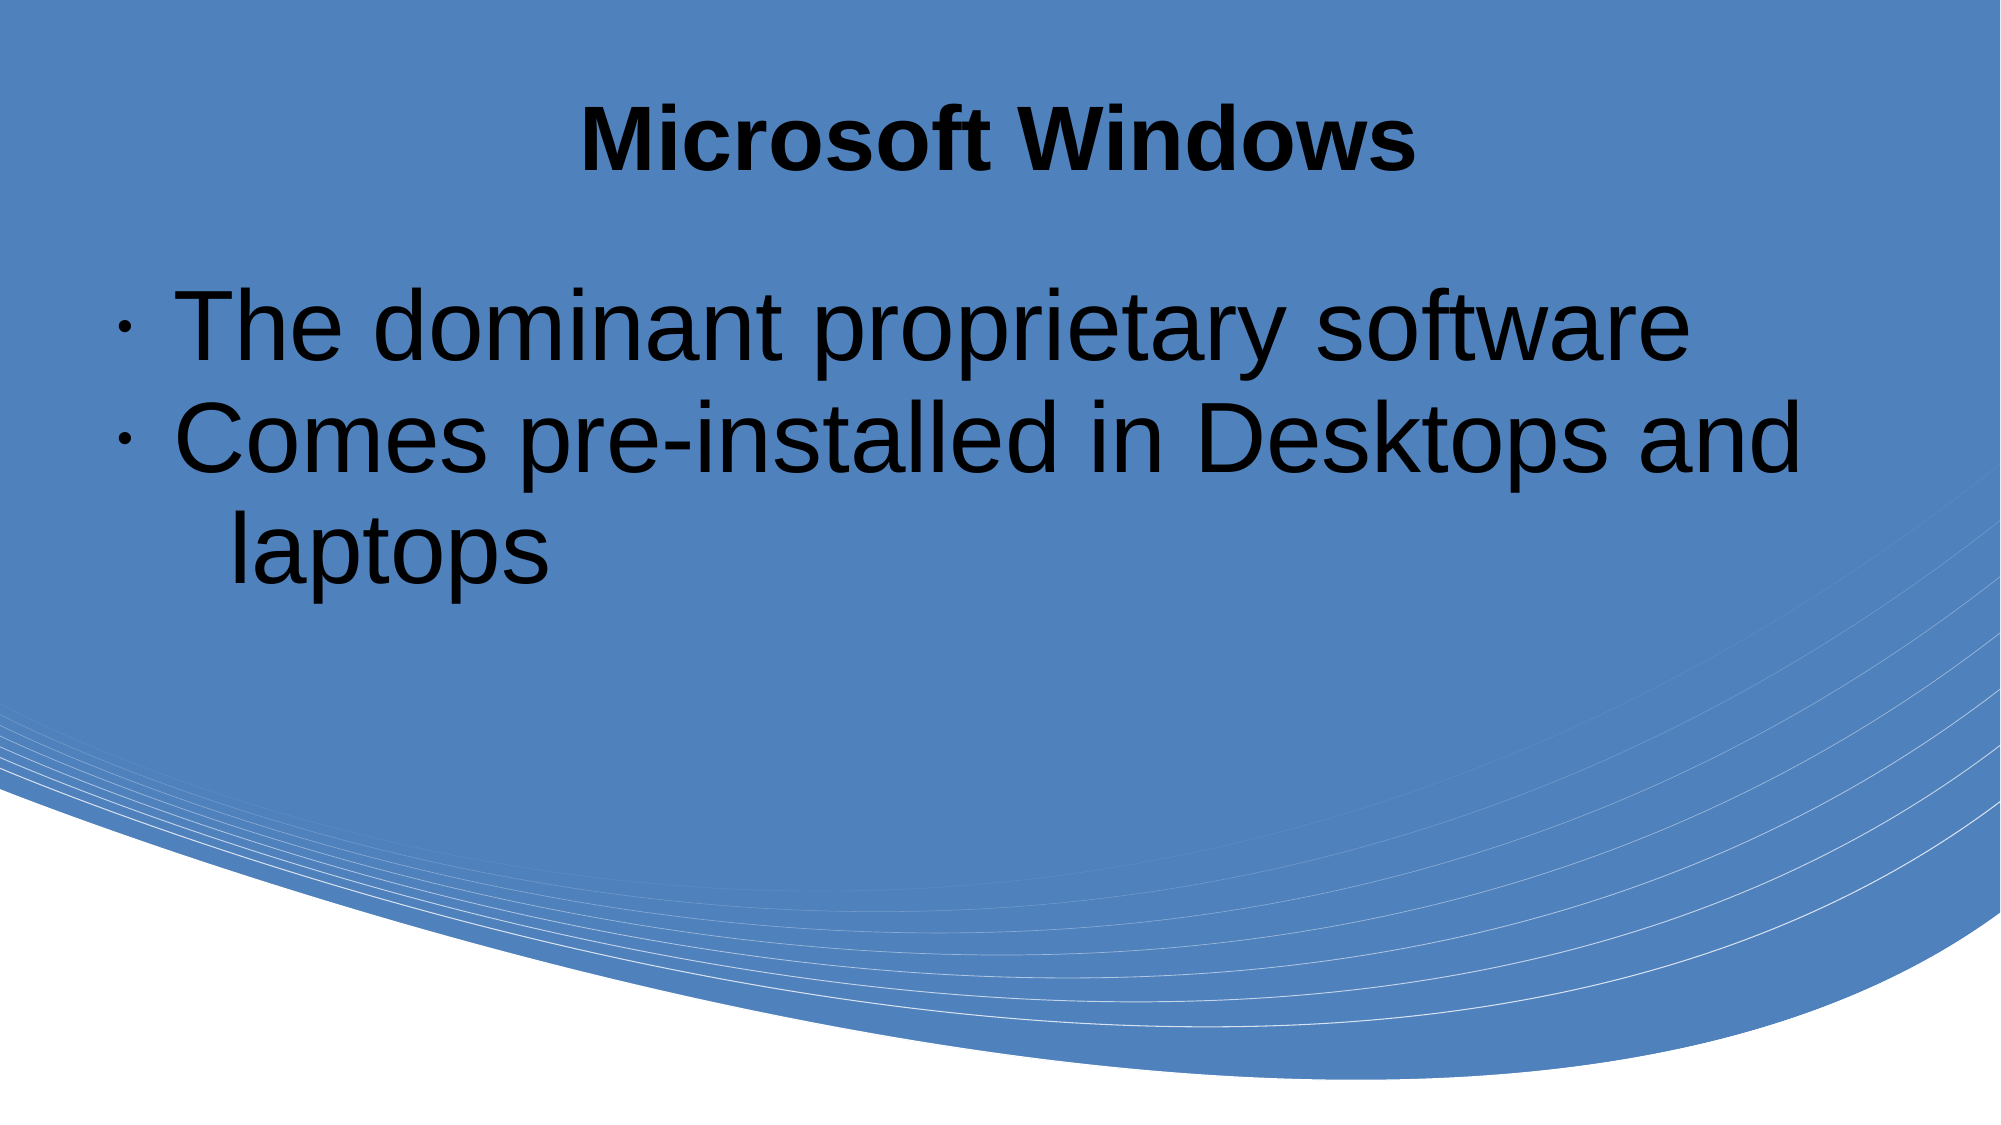

# Microsoft Windows
The dominant proprietary software
Comes pre-installed in Desktops and laptops